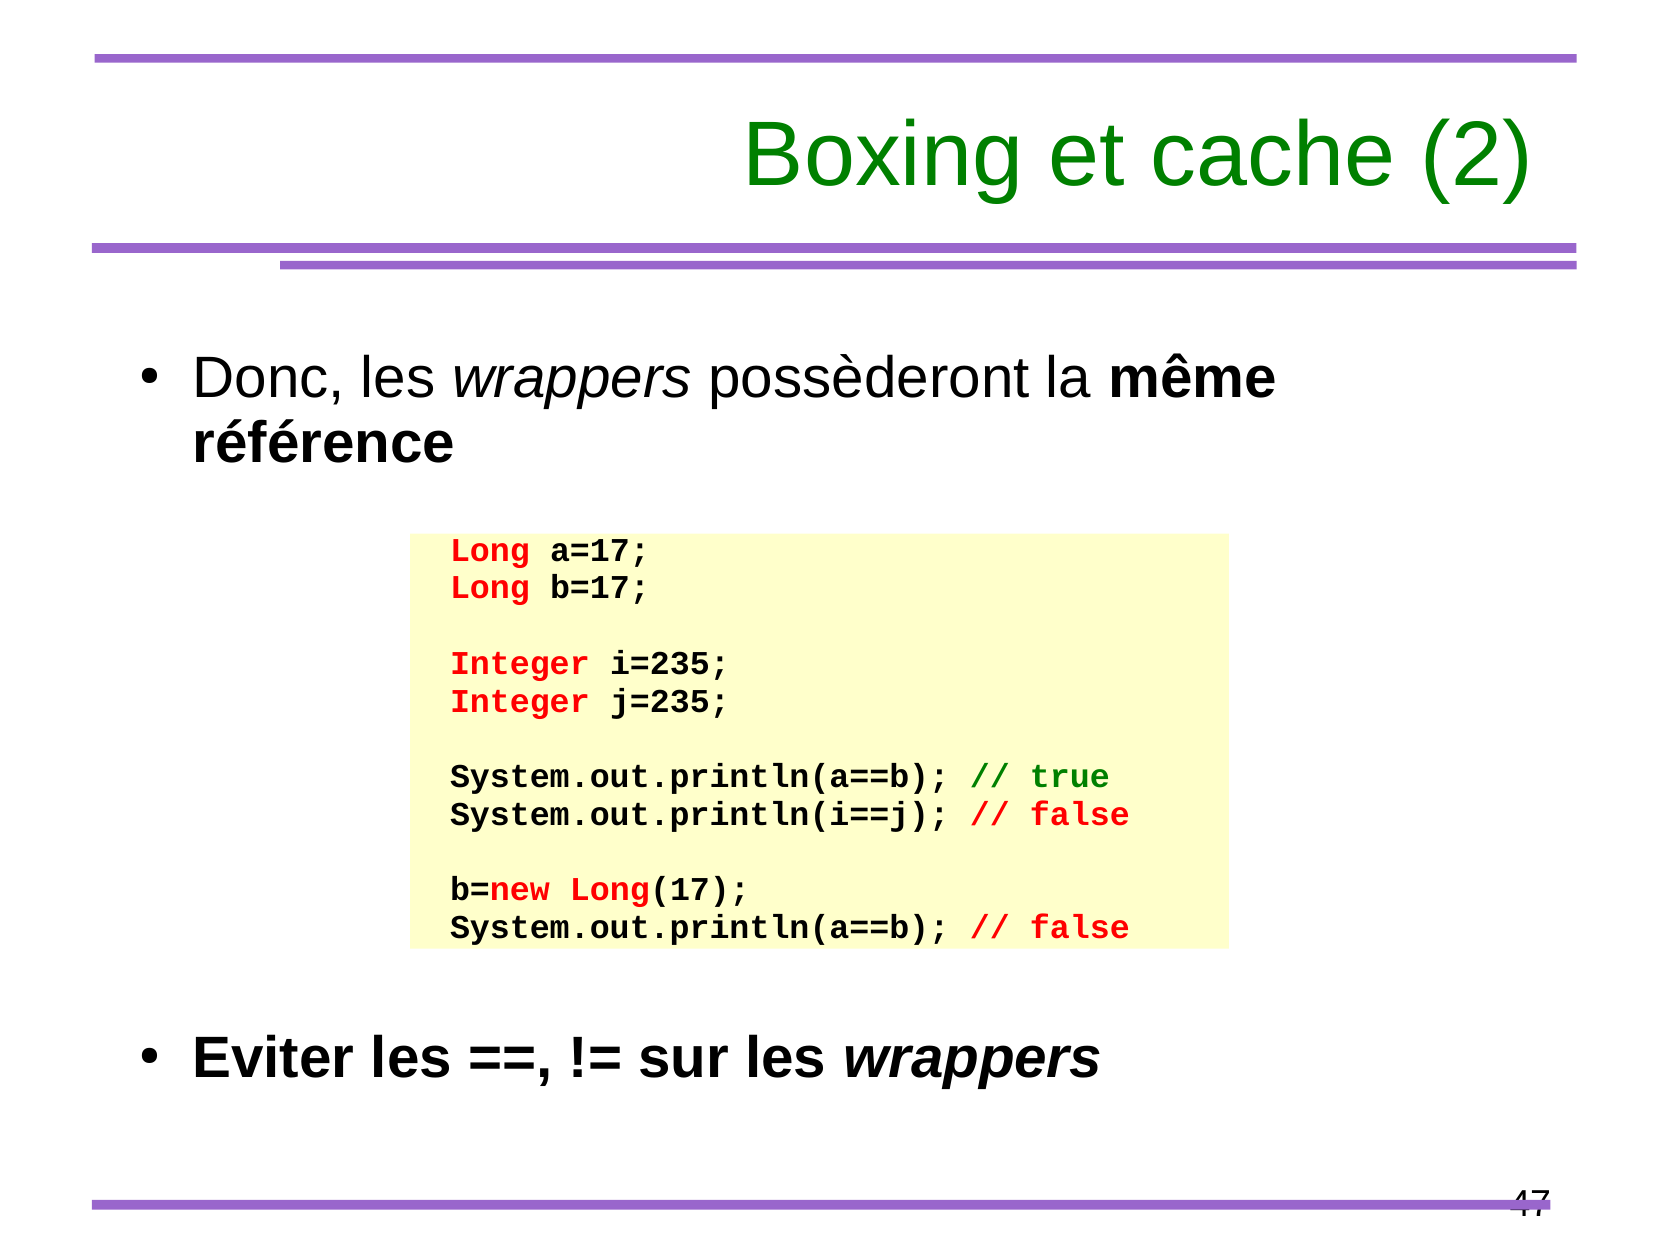

# Boxing et cache (2)
Donc, les wrappers possèderont la même référence
Eviter les ==, != sur les wrappers
 Long a=17;
 Long b=17;
 Integer i=235;
 Integer j=235;
 System.out.println(a==b); // true
 System.out.println(i==j); // false
 b=new Long(17);
 System.out.println(a==b); // false